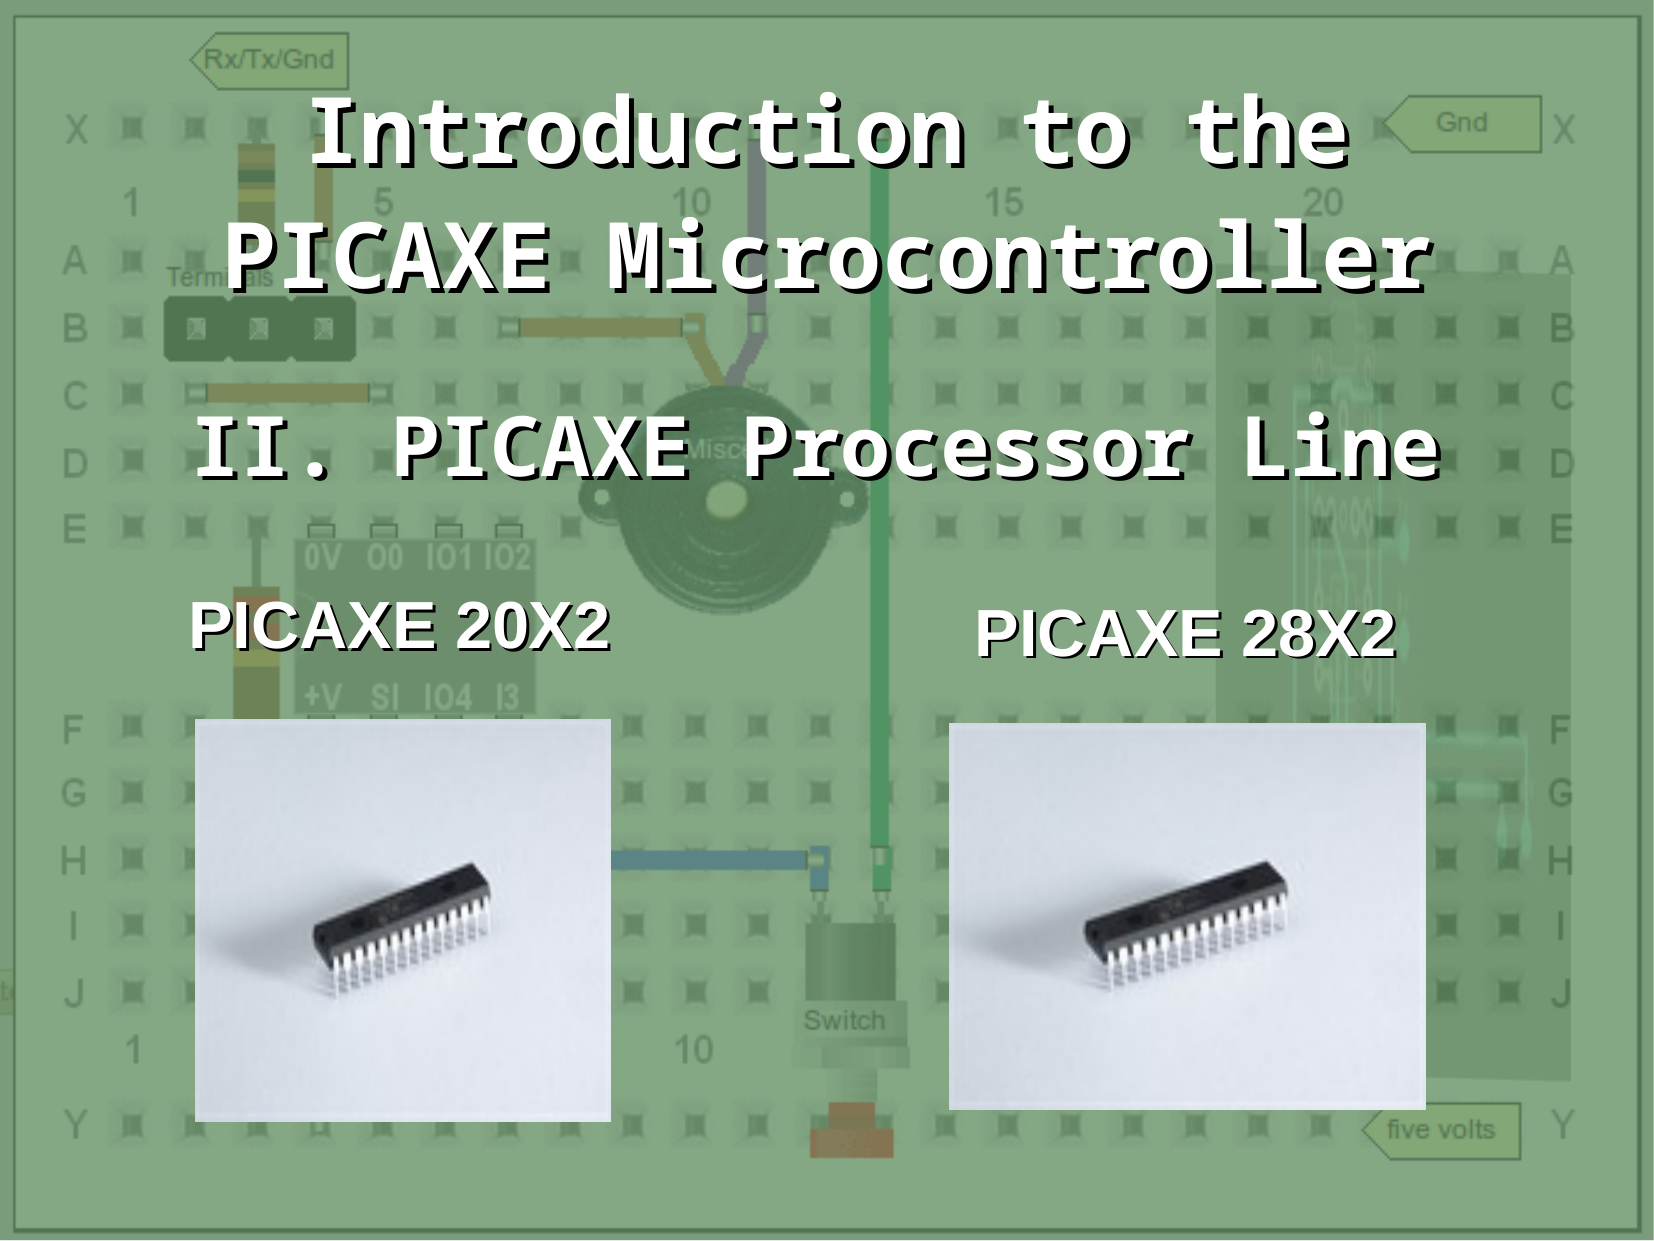

# Introduction to the PICAXE Microcontroller
II. PICAXE Processor Line
PICAXE 20X2
PICAXE 28X2